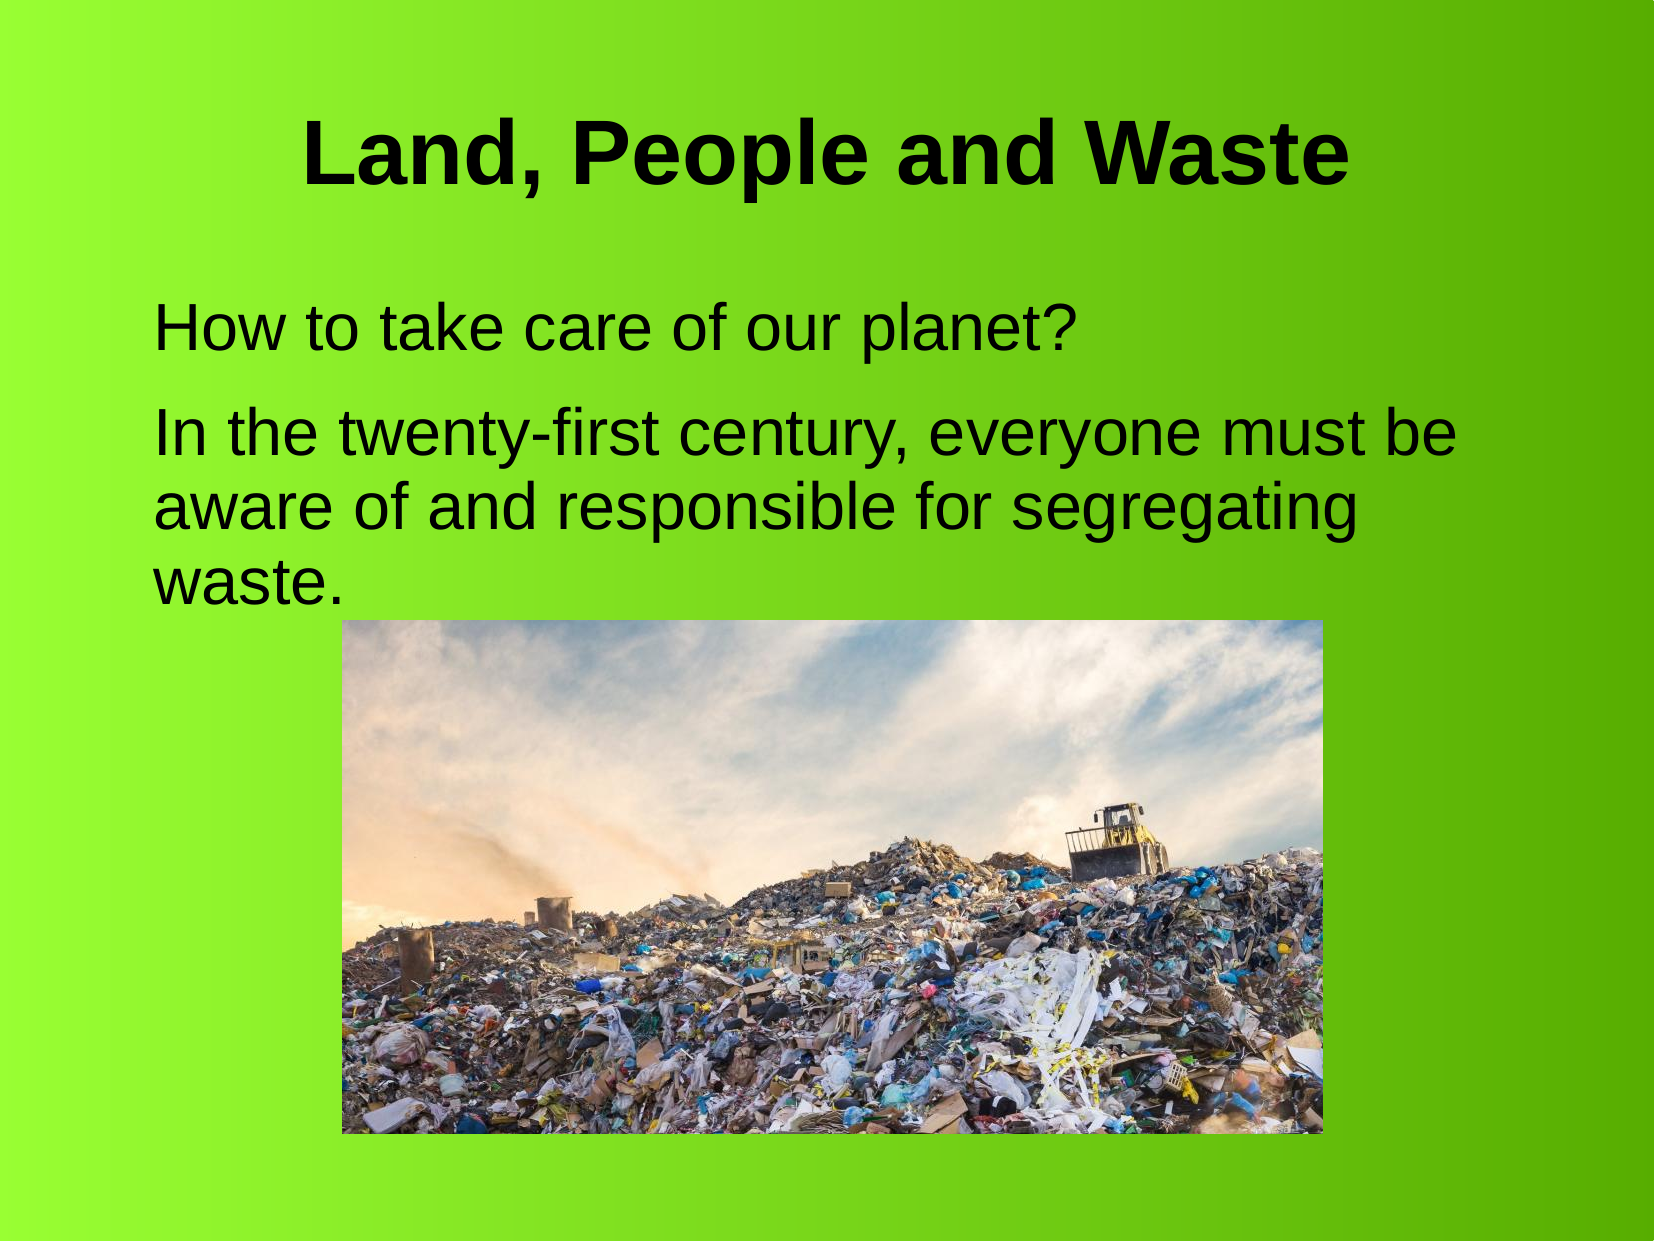

# Land, People and Waste
How to take care of our planet?
In the twenty-first century, everyone must be aware of and responsible for segregating waste.